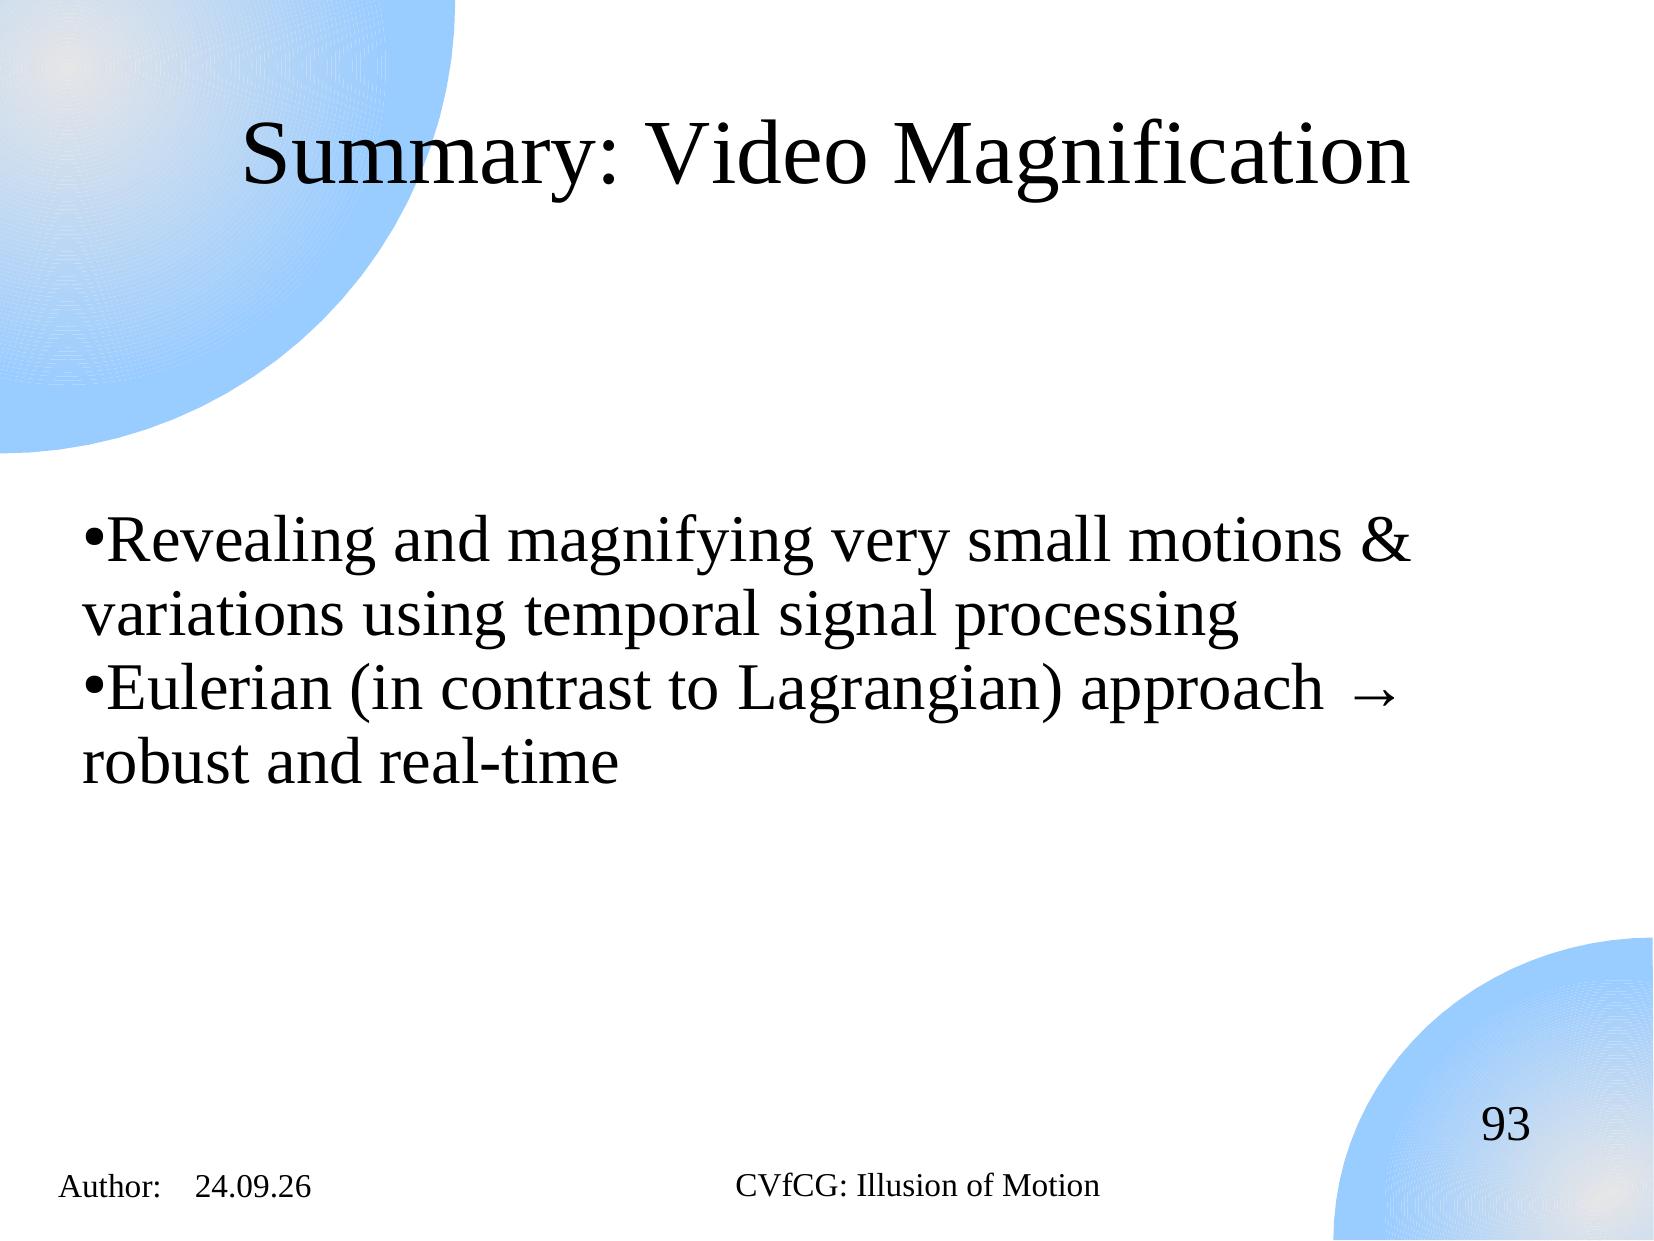

# Summary: Video Magnification
Revealing and magnifying very small motions & variations using temporal signal processing
Eulerian (in contrast to Lagrangian) approach → robust and real-time
CVfCG: Illusion of Motion